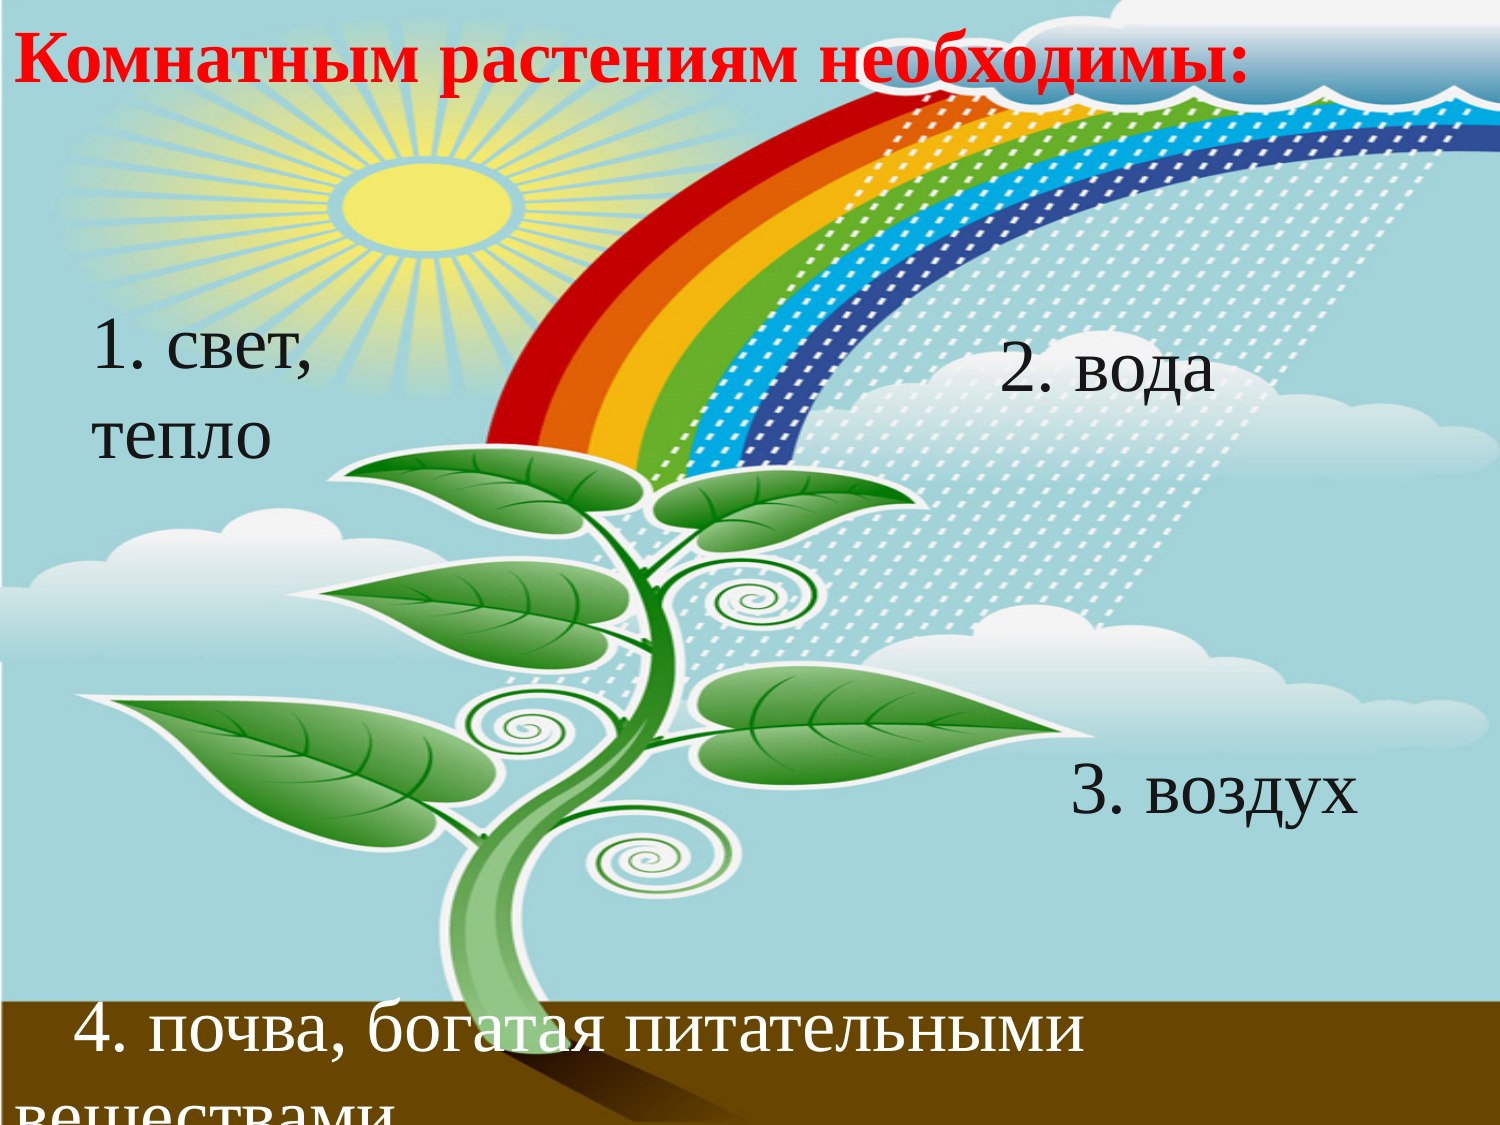

# Комнатным растениям необходимы:
2. вода
1. свет, тепло
 3. воздух
 4. почва, богатая питательными веществами